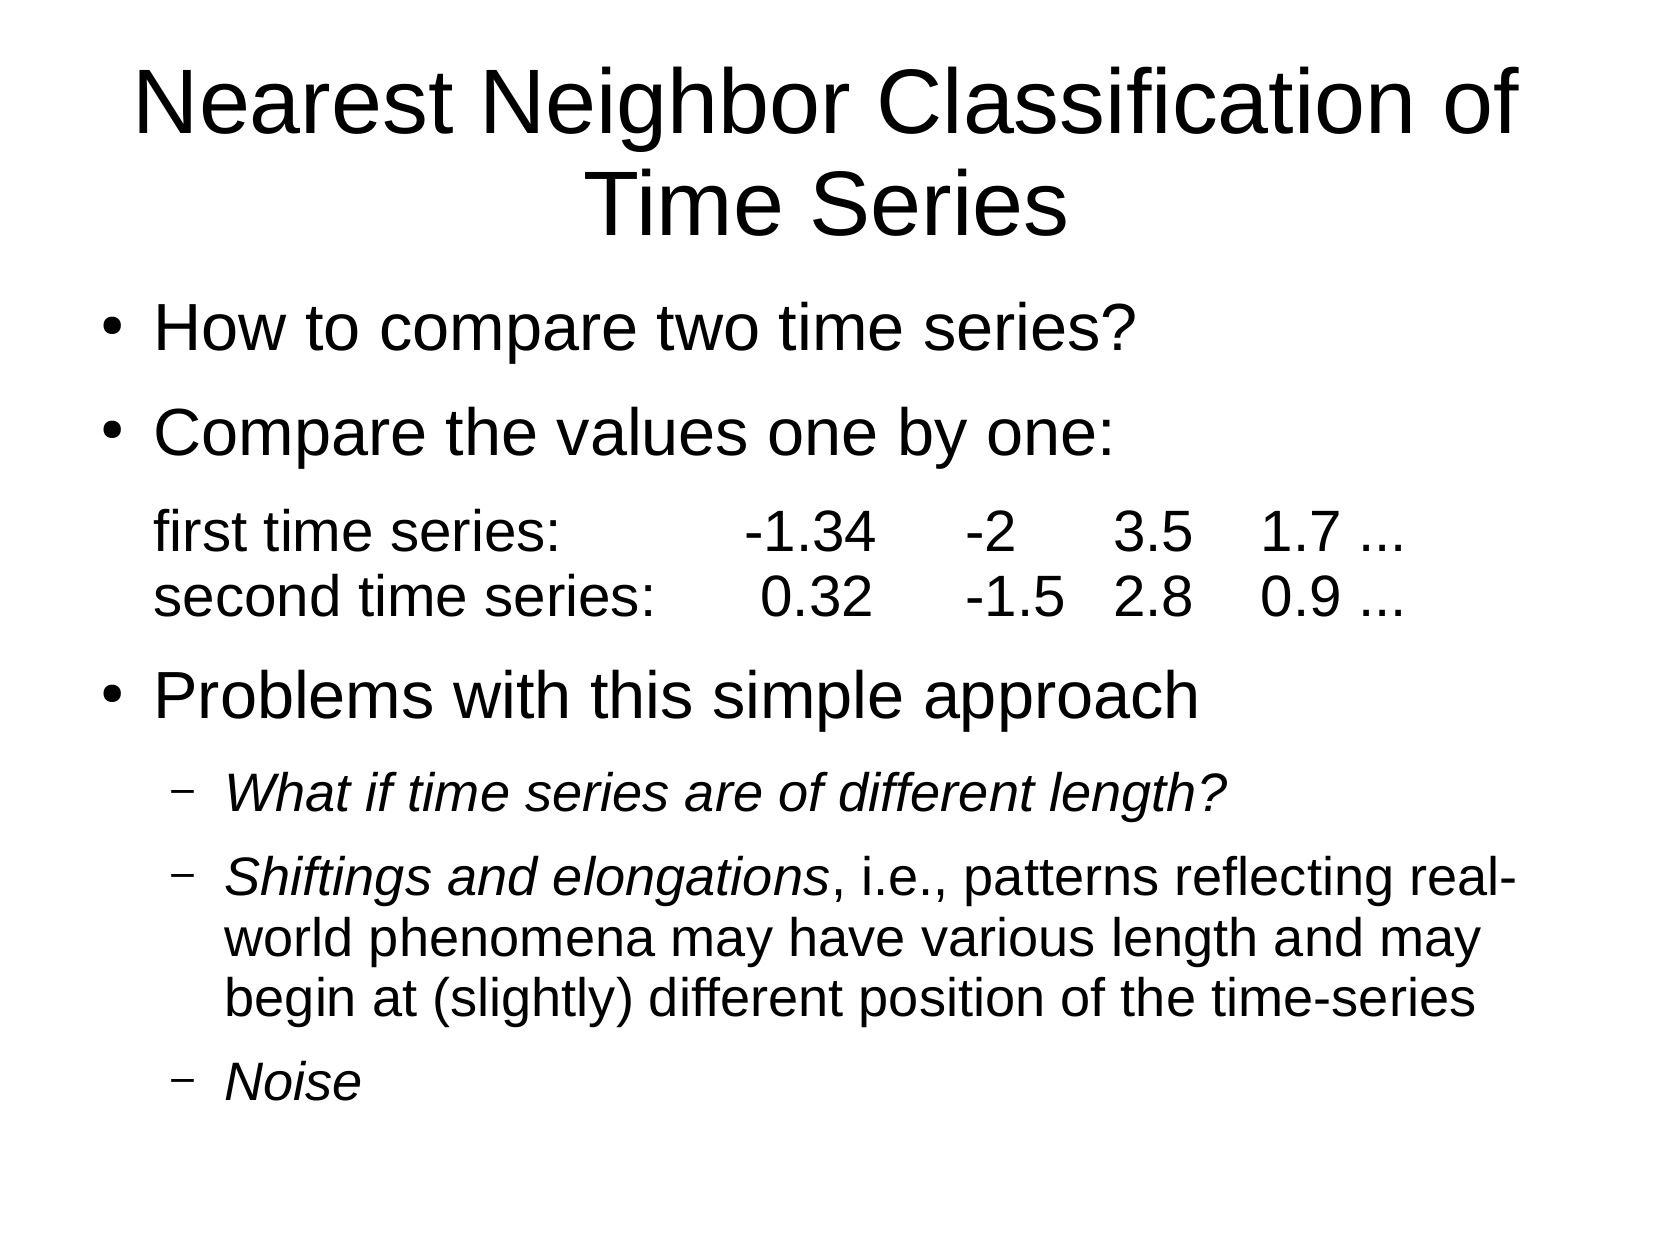

# Nearest Neighbor Classification of Time Series
How to compare two time series?
Compare the values one by one:
first time series: 			-1.34 	-2 	3.5 	1.7 ...
second time series:	 	 0.32		-1.5	2.8	0.9 ...
Problems with this simple approach
What if time series are of different length?
Shiftings and elongations, i.e., patterns reflecting real-world phenomena may have various length and may begin at (slightly) different position of the time-series
Noise